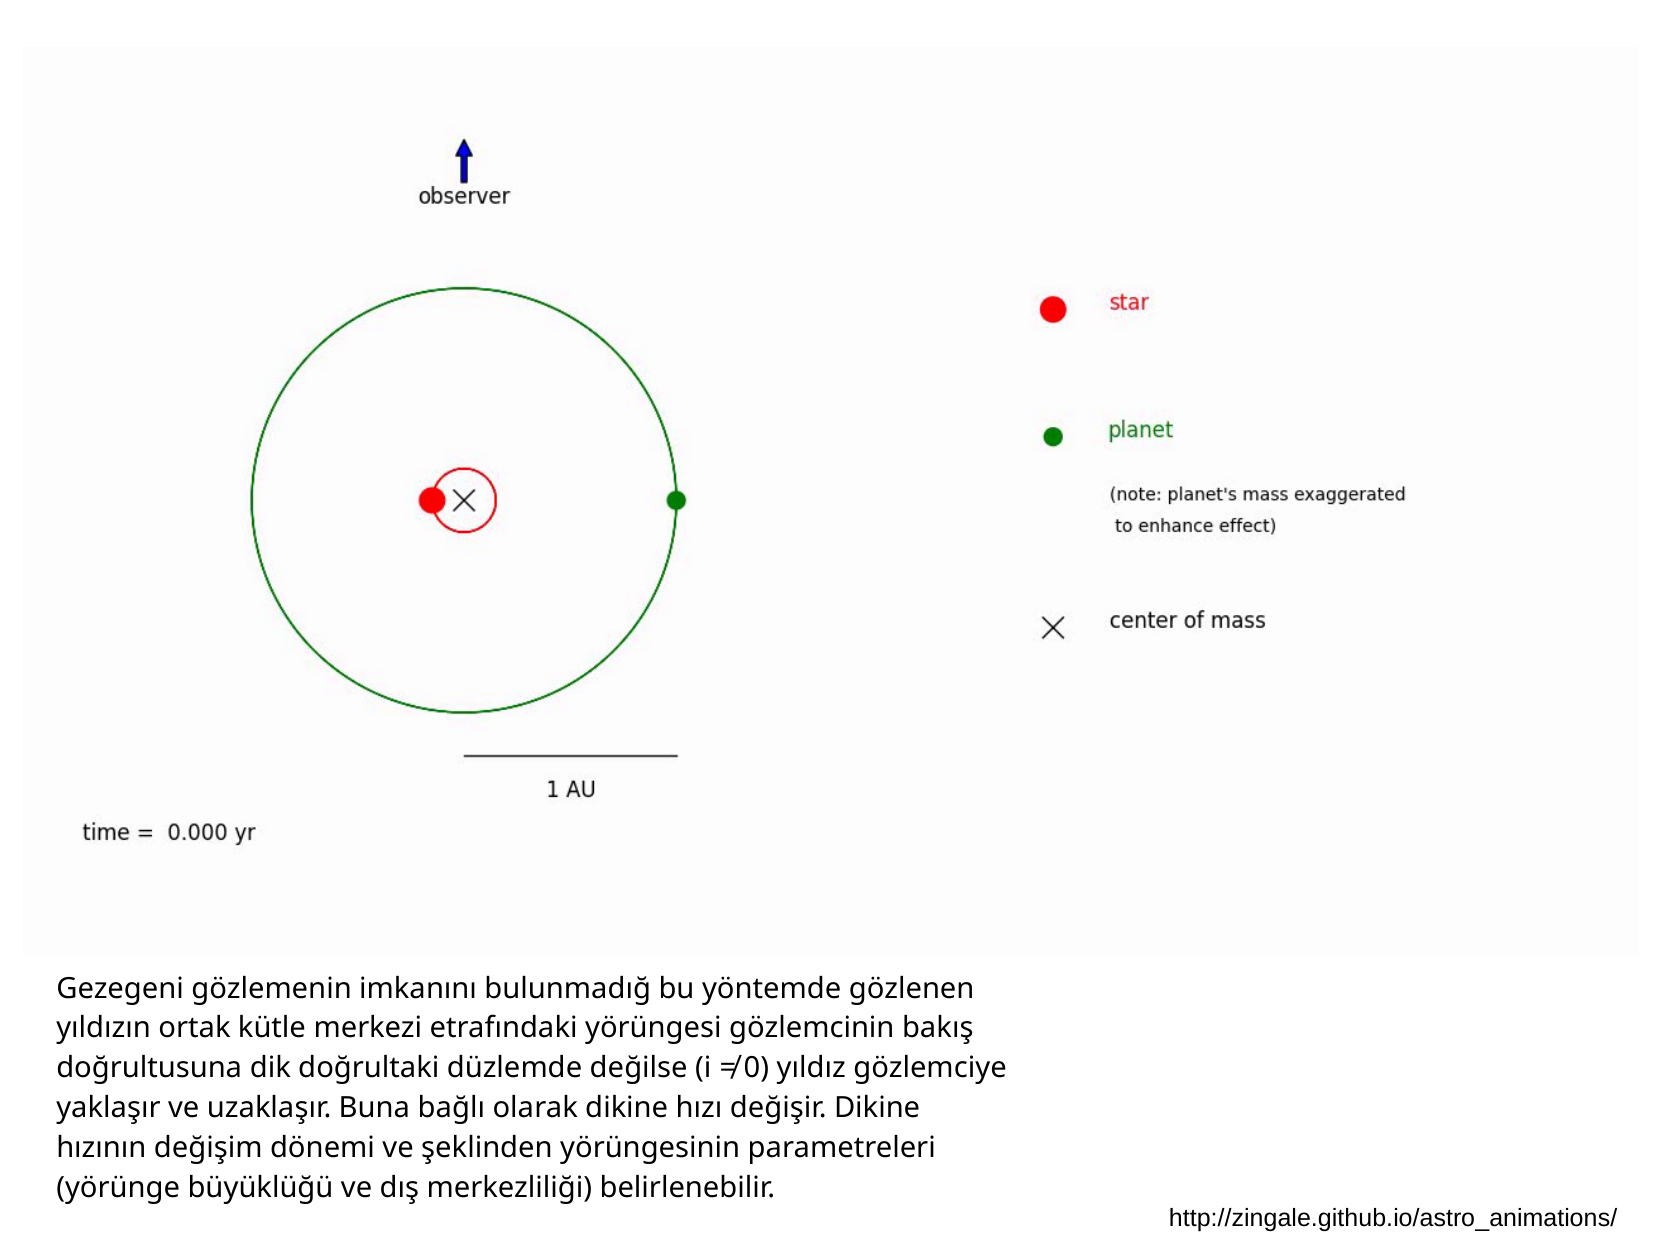

Gezegeni gözlemenin imkanını bulunmadığ bu yöntemde gözlenen yıldızın ortak kütle merkezi etrafındaki yörüngesi gözlemcinin bakış doğrultusuna dik doğrultaki düzlemde değilse (i ≠ 0) yıldız gözlemciye yaklaşır ve uzaklaşır. Buna bağlı olarak dikine hızı değişir. Dikine hızının değişim dönemi ve şeklinden yörüngesinin parametreleri (yörünge büyüklüğü ve dış merkezliliği) belirlenebilir.
http://zingale.github.io/astro_animations/